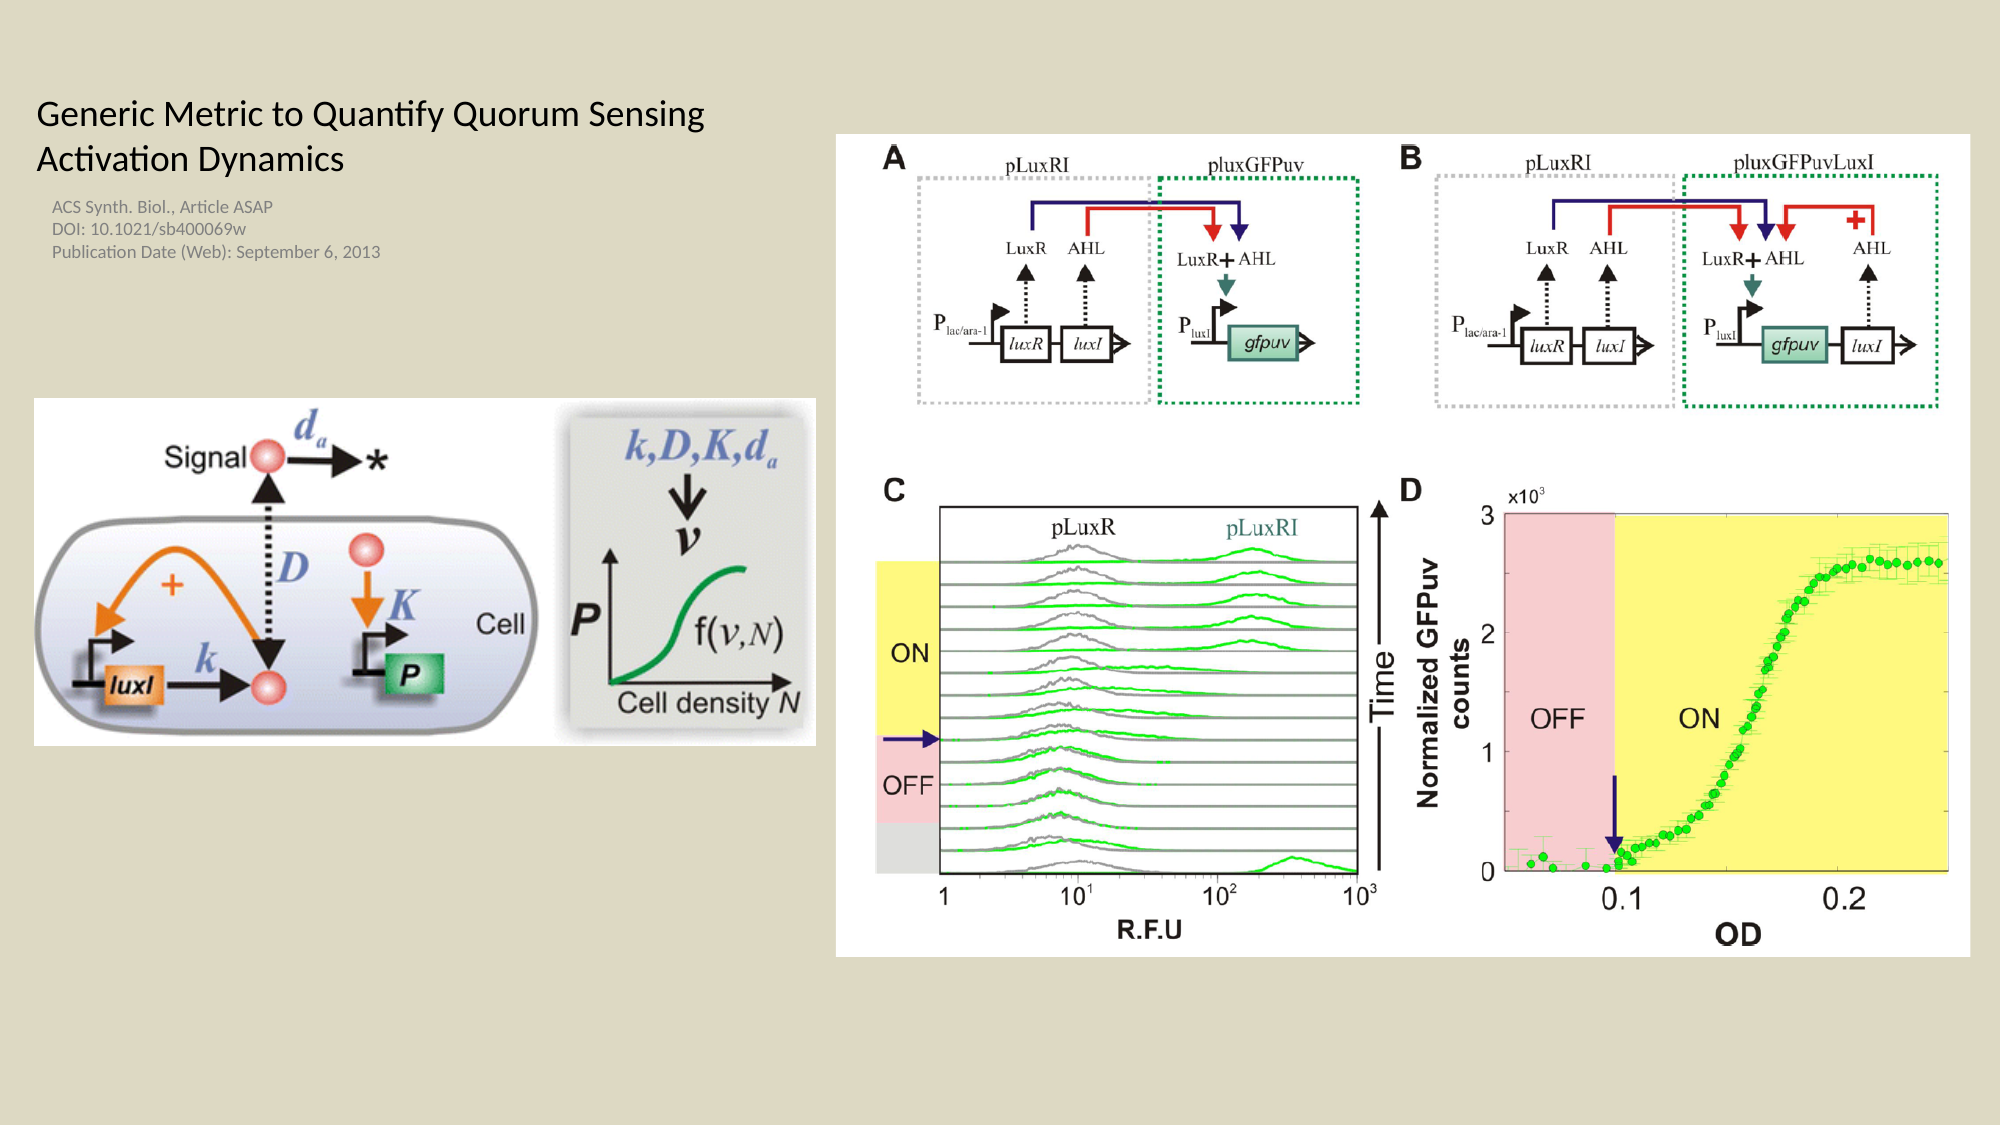

Generic Metric to Quantify Quorum Sensing
Activation Dynamics
ACS Synth. Biol., Article ASAP
DOI: 10.1021/sb400069w
Publication Date (Web): September 6, 2013